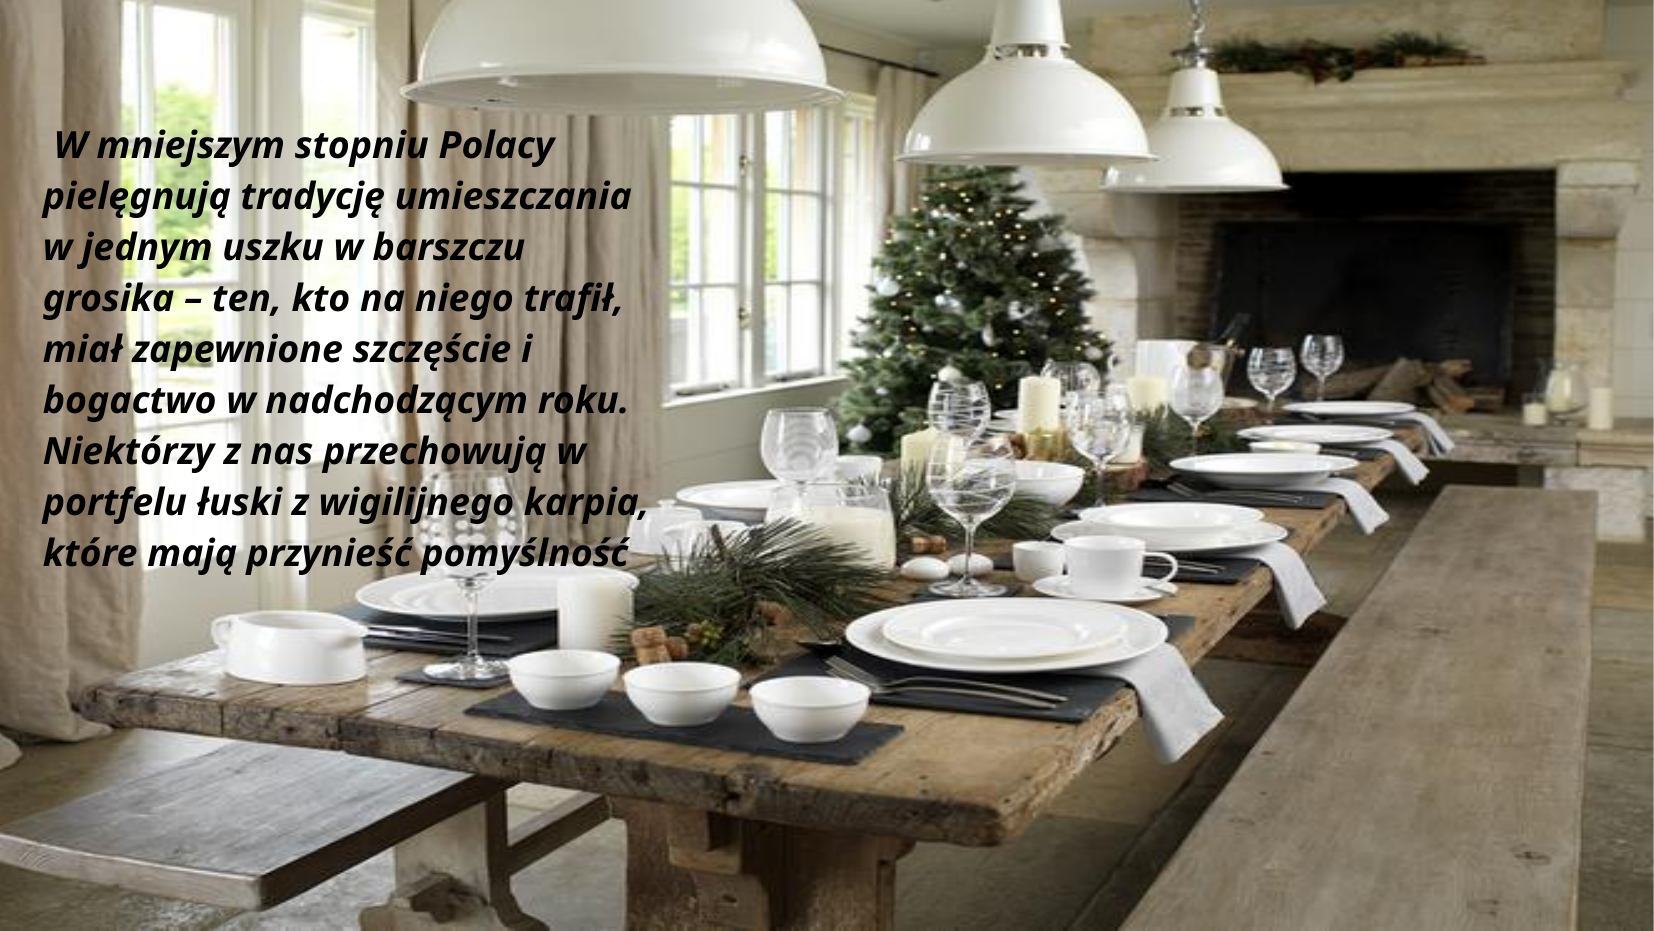

W mniejszym stopniu Polacy pielęgnują tradycję umieszczania w jednym uszku w barszczu grosika – ten, kto na niego trafił, miał zapewnione szczęście i bogactwo w nadchodzącym roku. Niektórzy z nas przechowują w portfelu łuski z wigilijnego karpia, które mają przynieść pomyślność